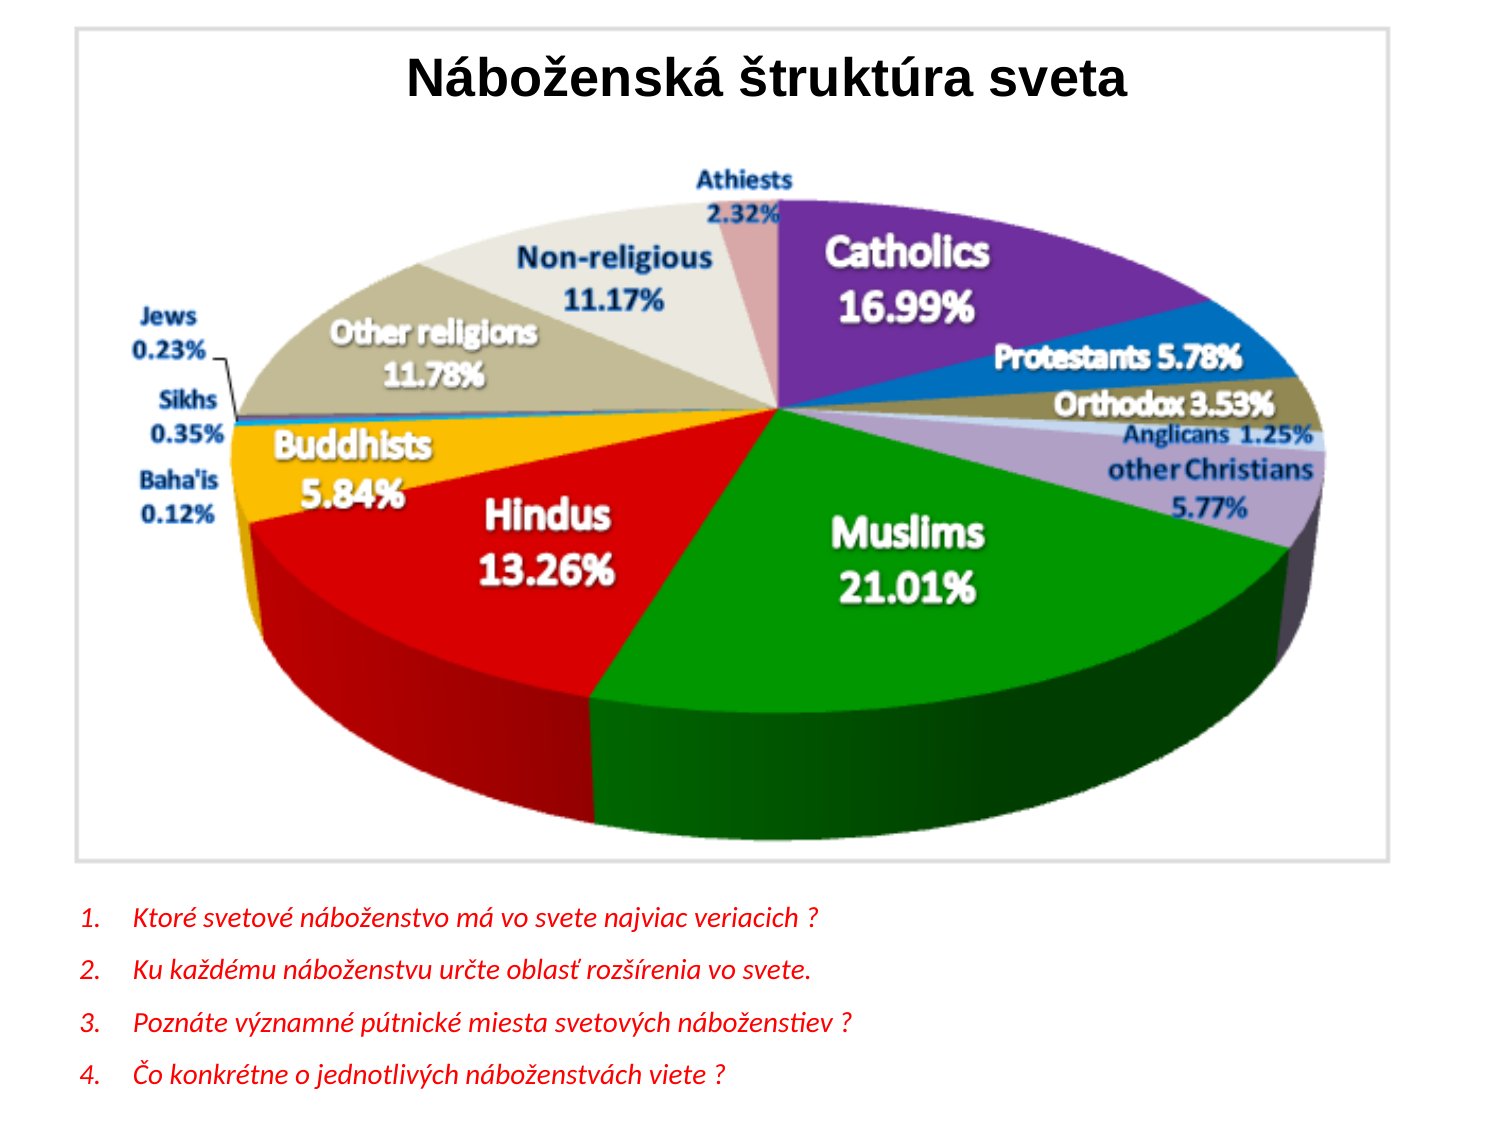

Náboženská štruktúra sveta
Ktoré svetové náboženstvo má vo svete najviac veriacich ?
Ku každému náboženstvu určte oblasť rozšírenia vo svete.
Poznáte významné pútnické miesta svetových náboženstiev ?
Čo konkrétne o jednotlivých náboženstvách viete ?